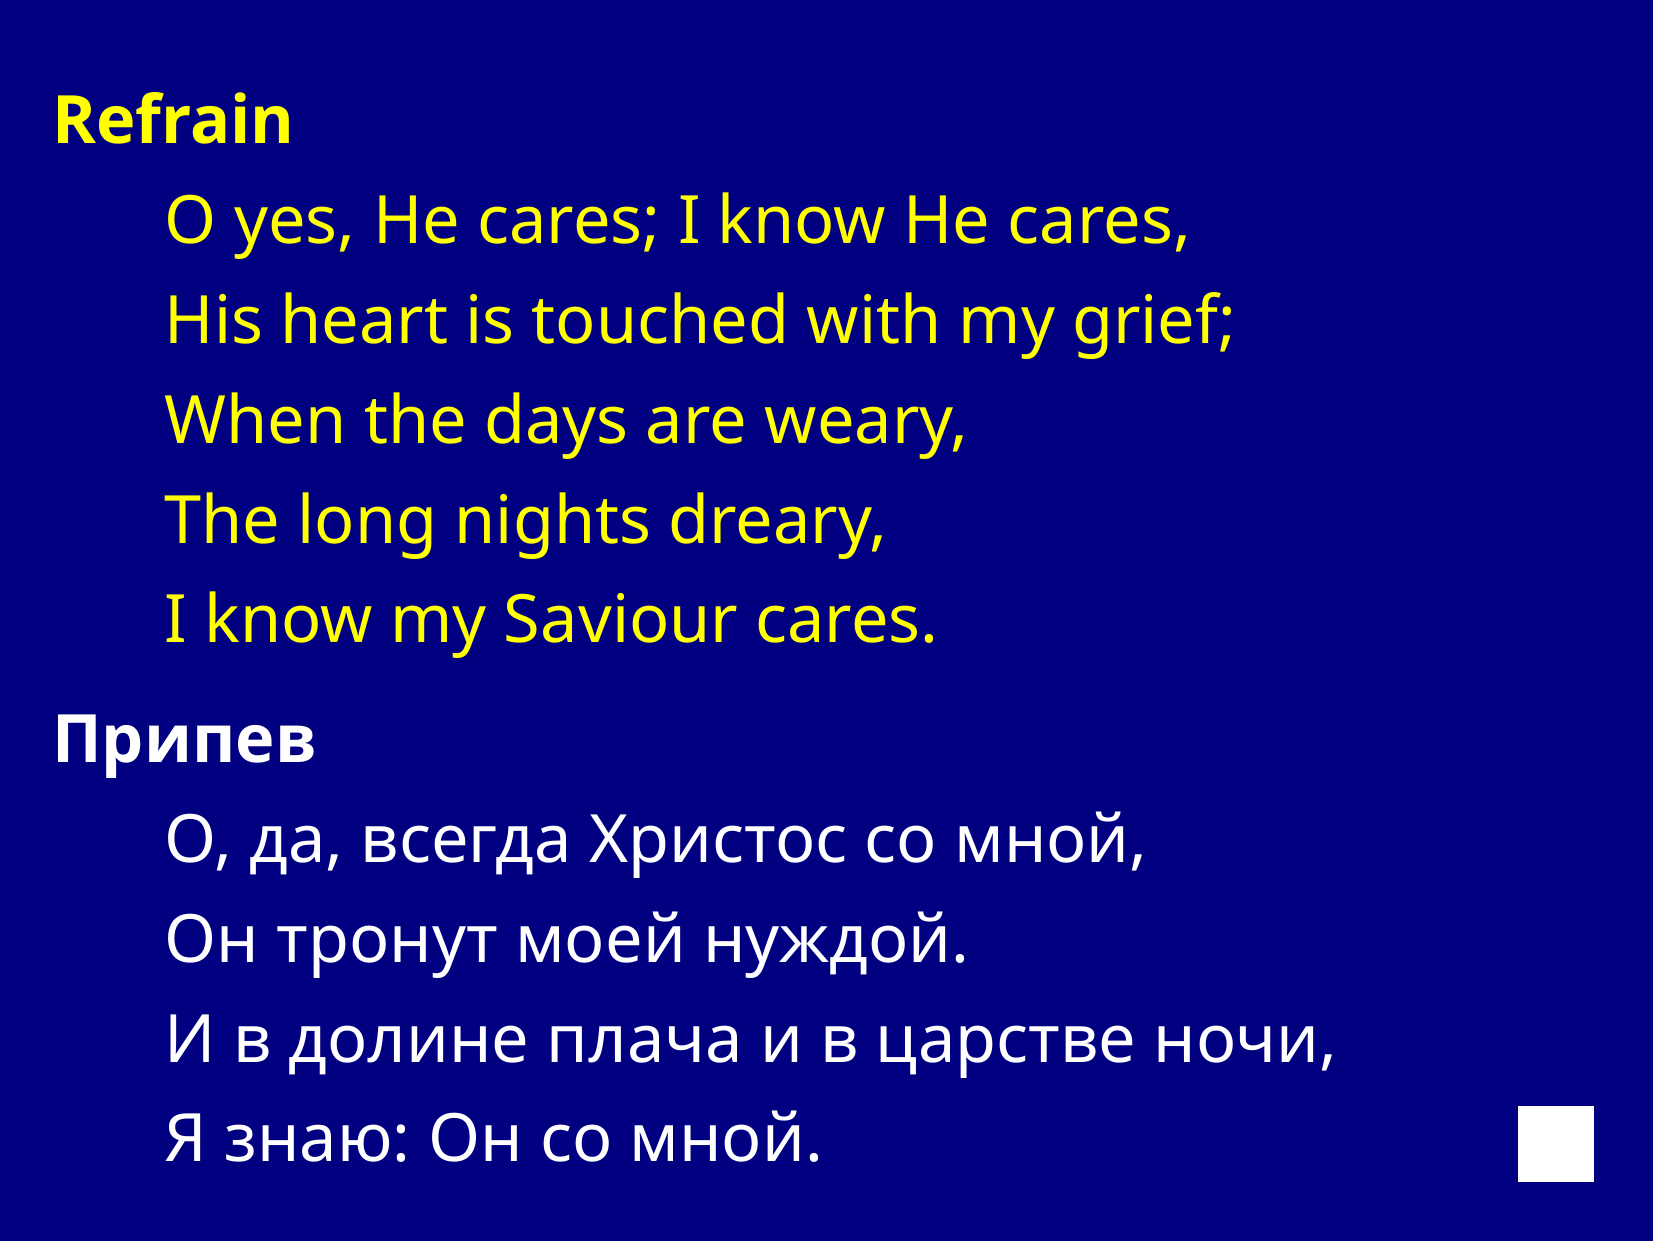

Refrain
	O yes, He cares; I know He cares,
	His heart is touched with my grief;
	When the days are weary,
	The long nights dreary,
	I know my Saviour cares.
Припев
	О, да, всегда Христос со мной,
	Он тронут моей нуждой.
	И в долине плача и в царстве ночи,
	Я знаю: Он со мной.